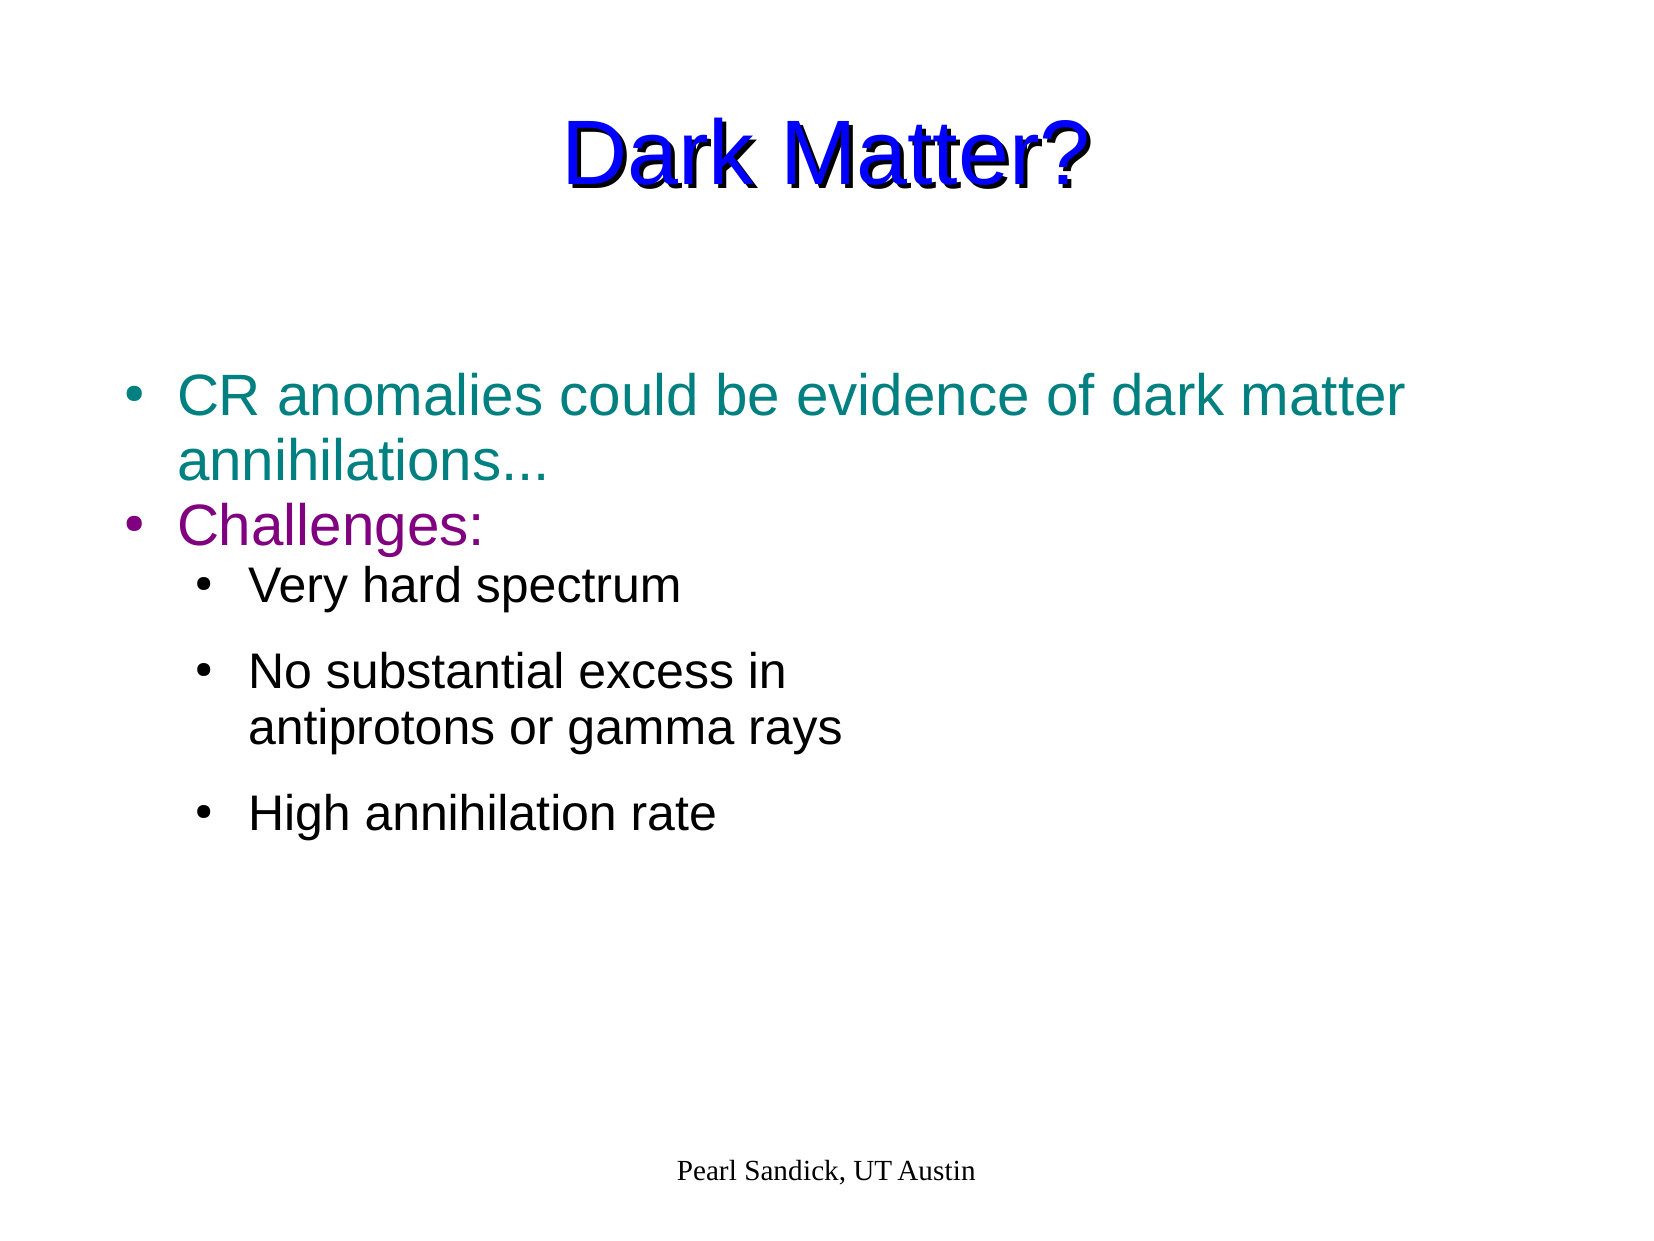

# Dark Matter?
CR anomalies could be evidence of dark matter annihilations...
Challenges:
Very hard spectrum
No substantial excess in antiprotons or gamma rays
High annihilation rate
Pearl Sandick, UT Austin